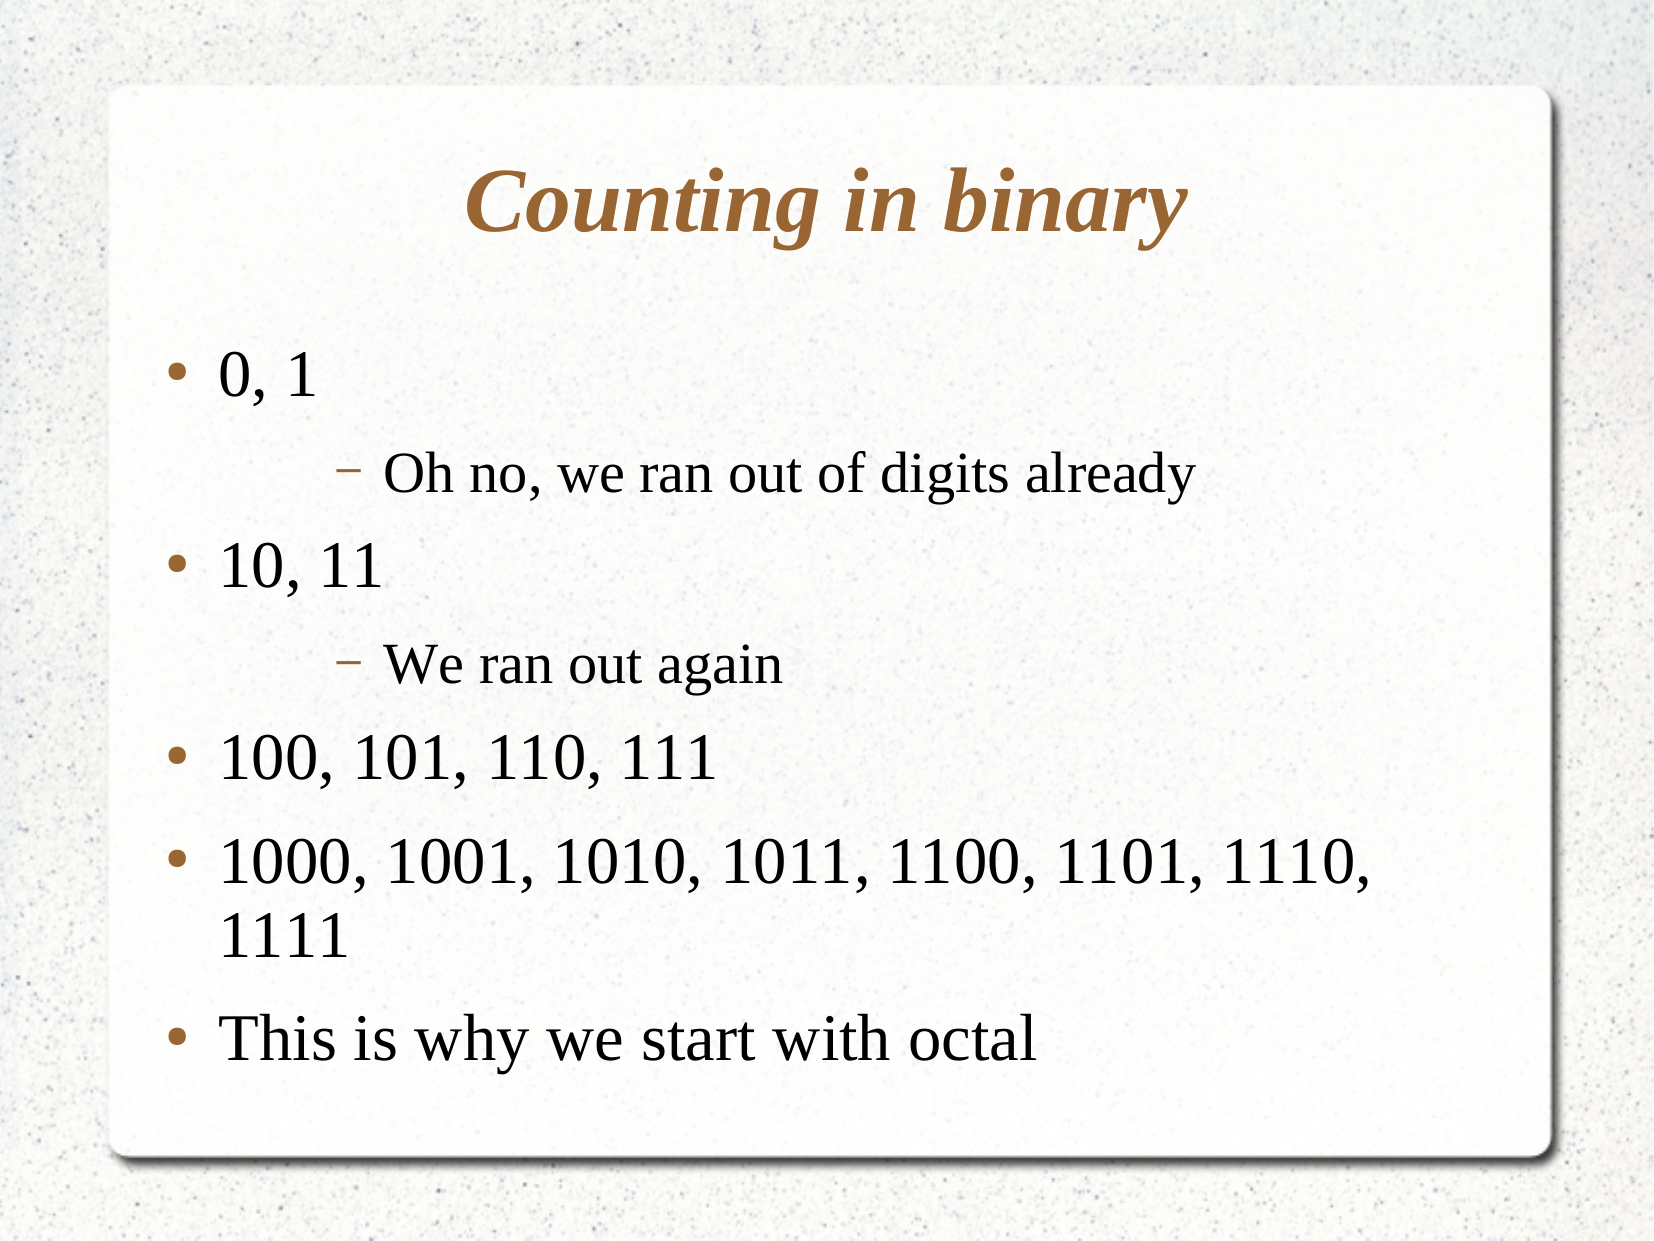

# Counting in binary
0, 1
Oh no, we ran out of digits already
10, 11
We ran out again
100, 101, 110, 111
1000, 1001, 1010, 1011, 1100, 1101, 1110, 1111
This is why we start with octal